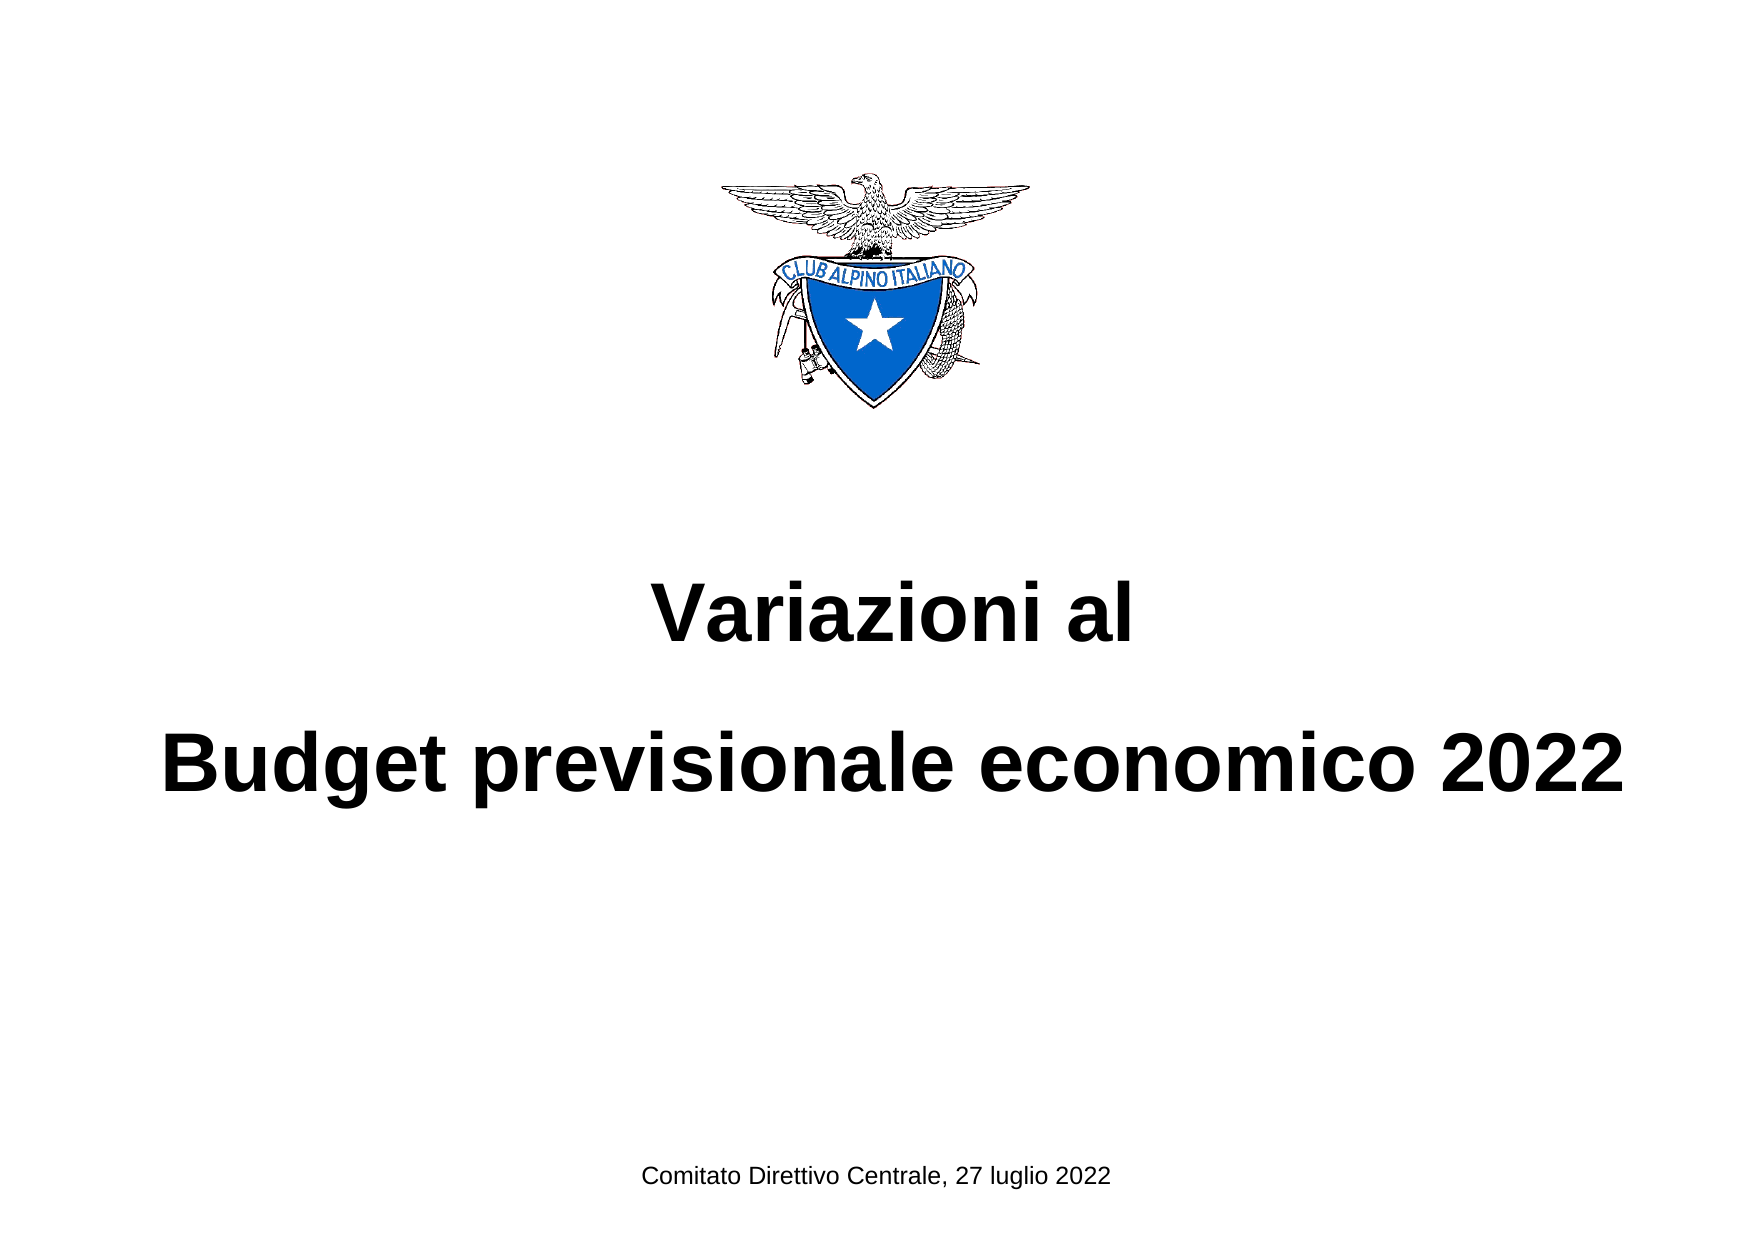

Variazioni al
Budget previsionale economico 2022
Comitato Direttivo Centrale, 27 luglio 2022